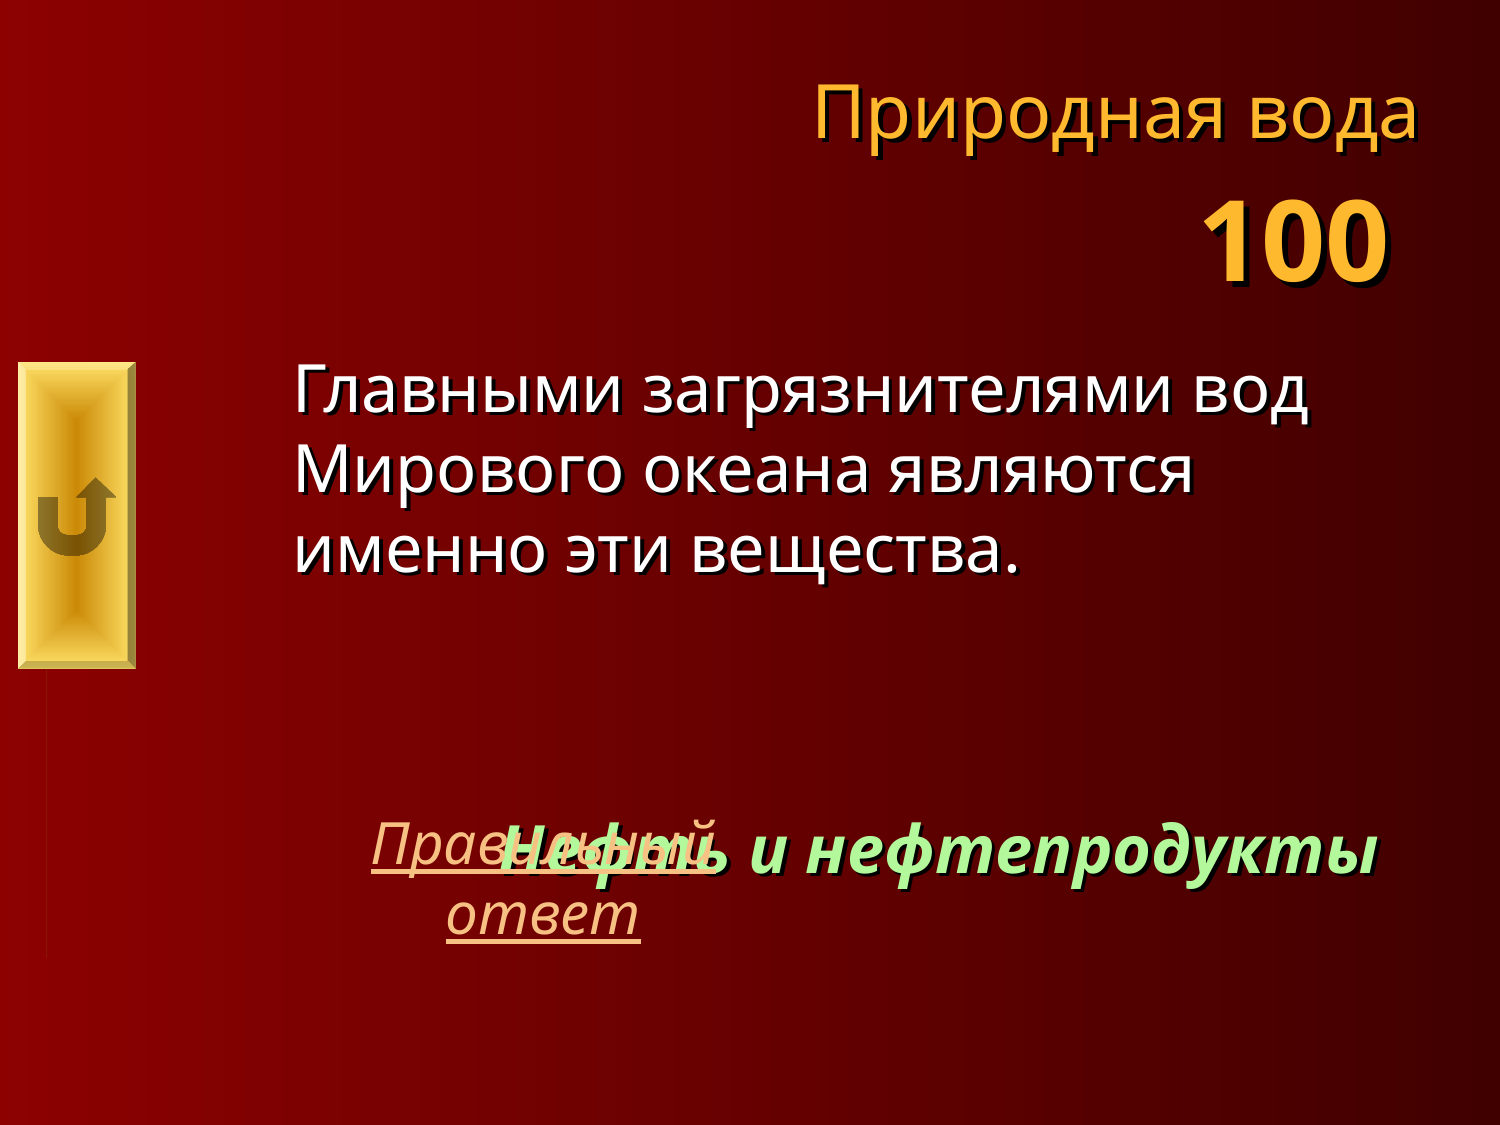

# Природная вода
100
Главными загрязнителями вод Мирового океана являются именно эти вещества.
Нефть и нефтепродукты
Правильный ответ